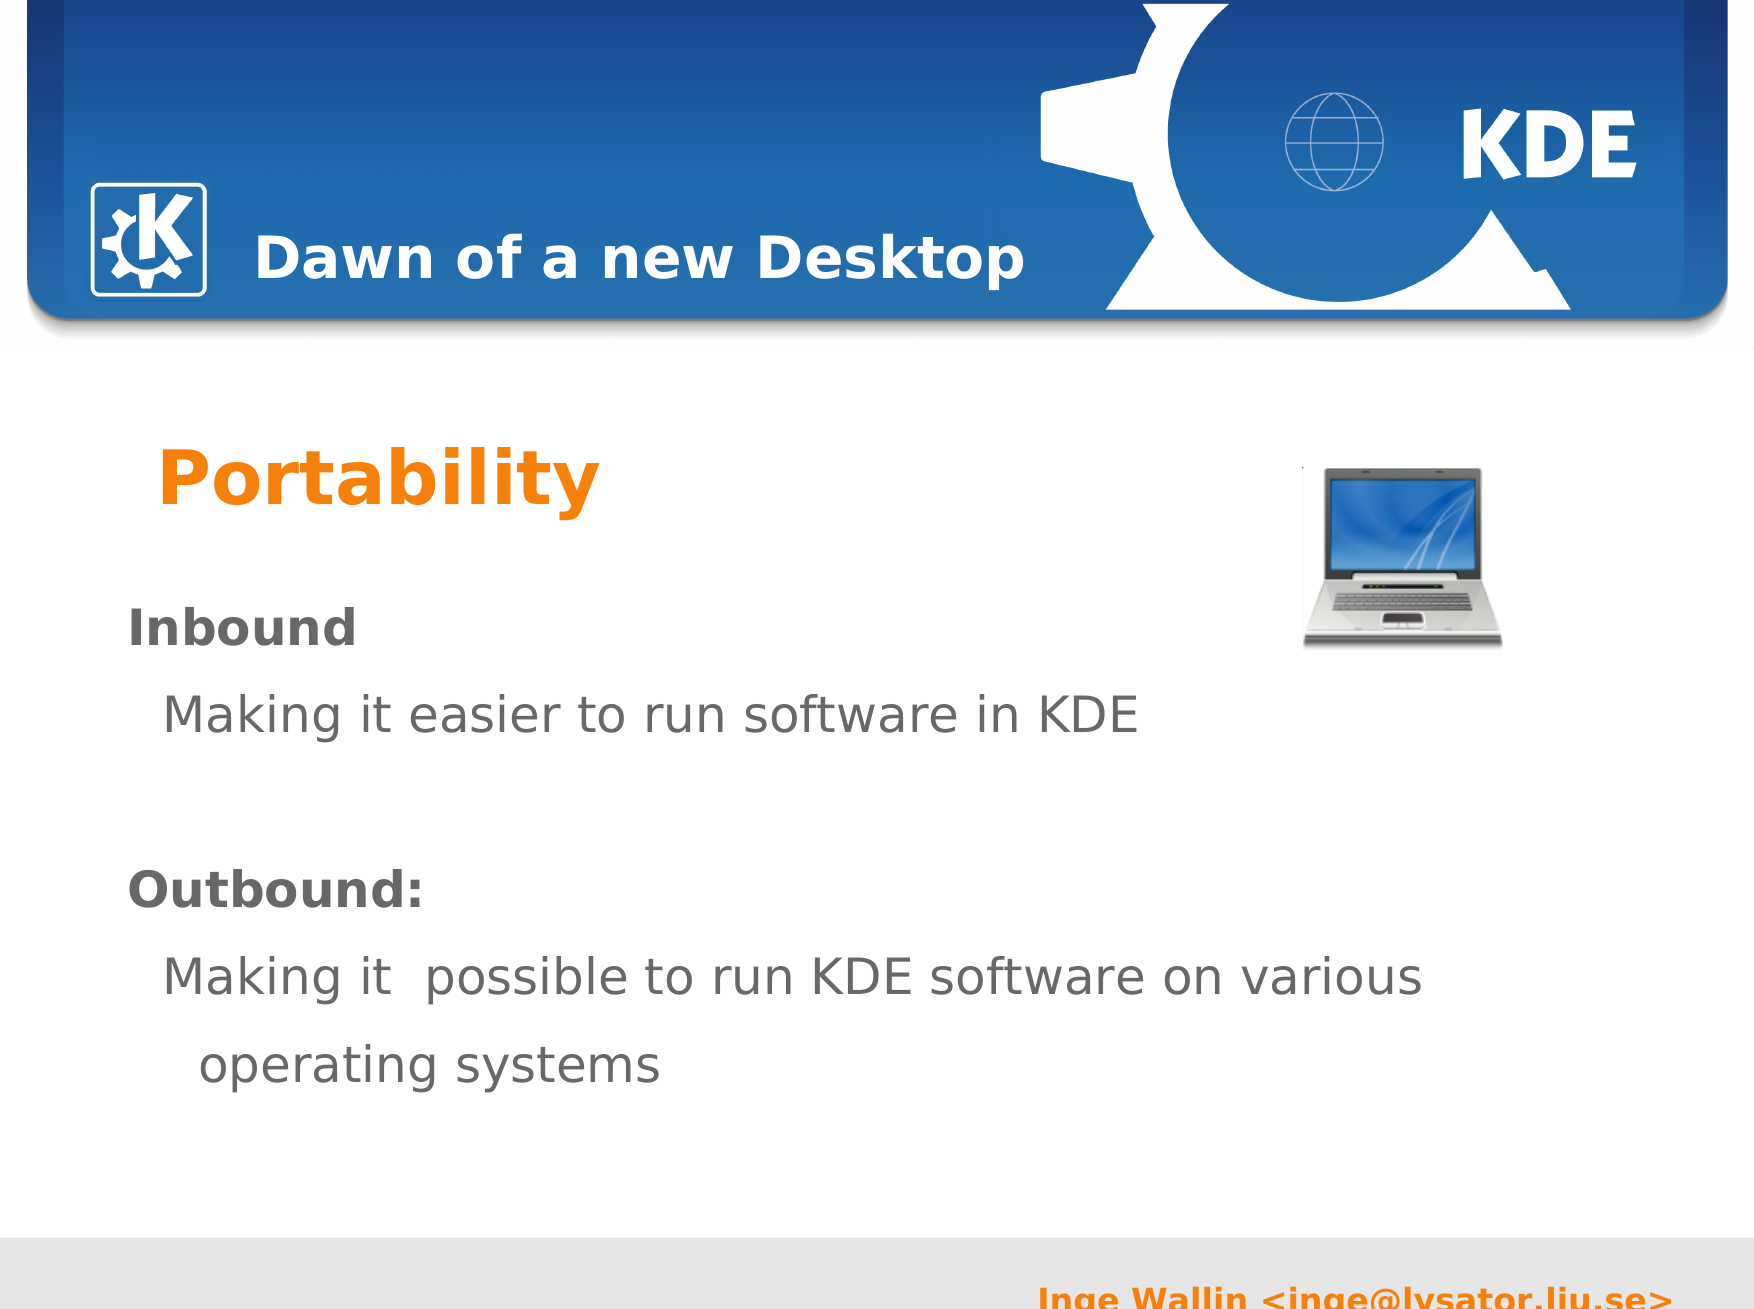

Dawn of a new Desktop
Portability
Inbound
Making it easier to run software in KDE
Outbound:
Making it possible to run KDE software on various operating systems